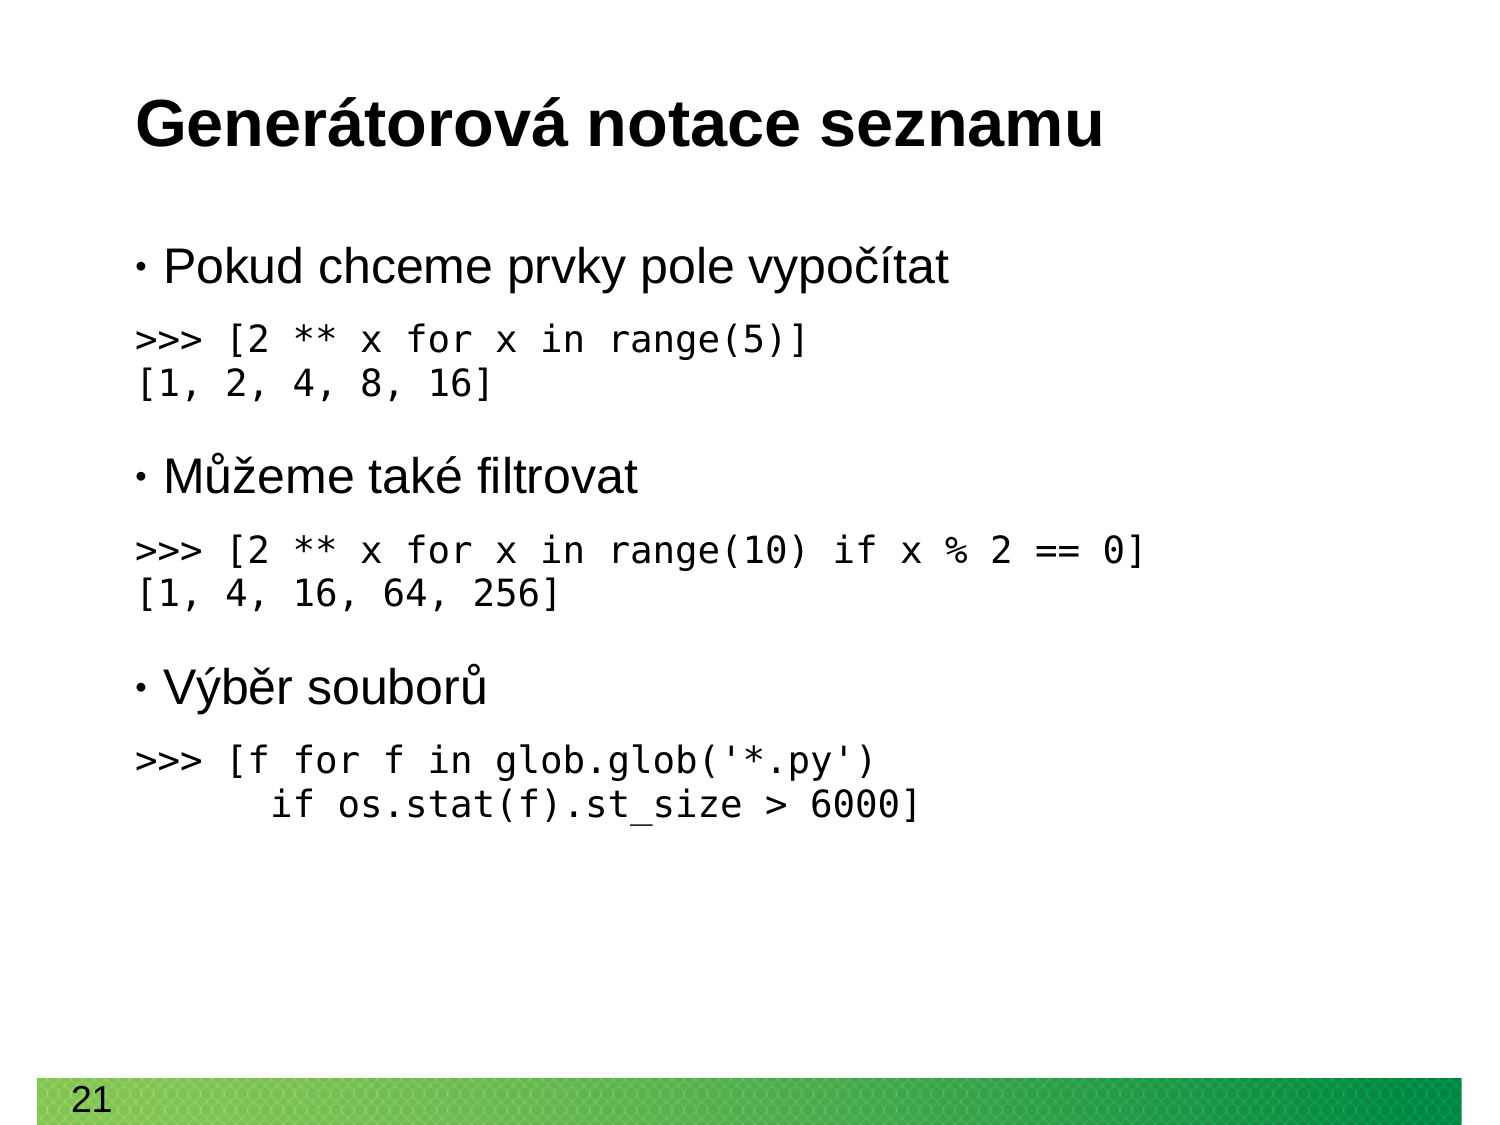

# Generátorová notace seznamu
Pokud chceme prvky pole vypočítat
>>> [2 ** x for x in range(5)]
[1, 2, 4, 8, 16]
Můžeme také filtrovat
>>> [2 ** x for x in range(10) if x % 2 == 0]
[1, 4, 16, 64, 256]
Výběr souborů
>>> [f for f in glob.glob('*.py')
 if os.stat(f).st_size > 6000]